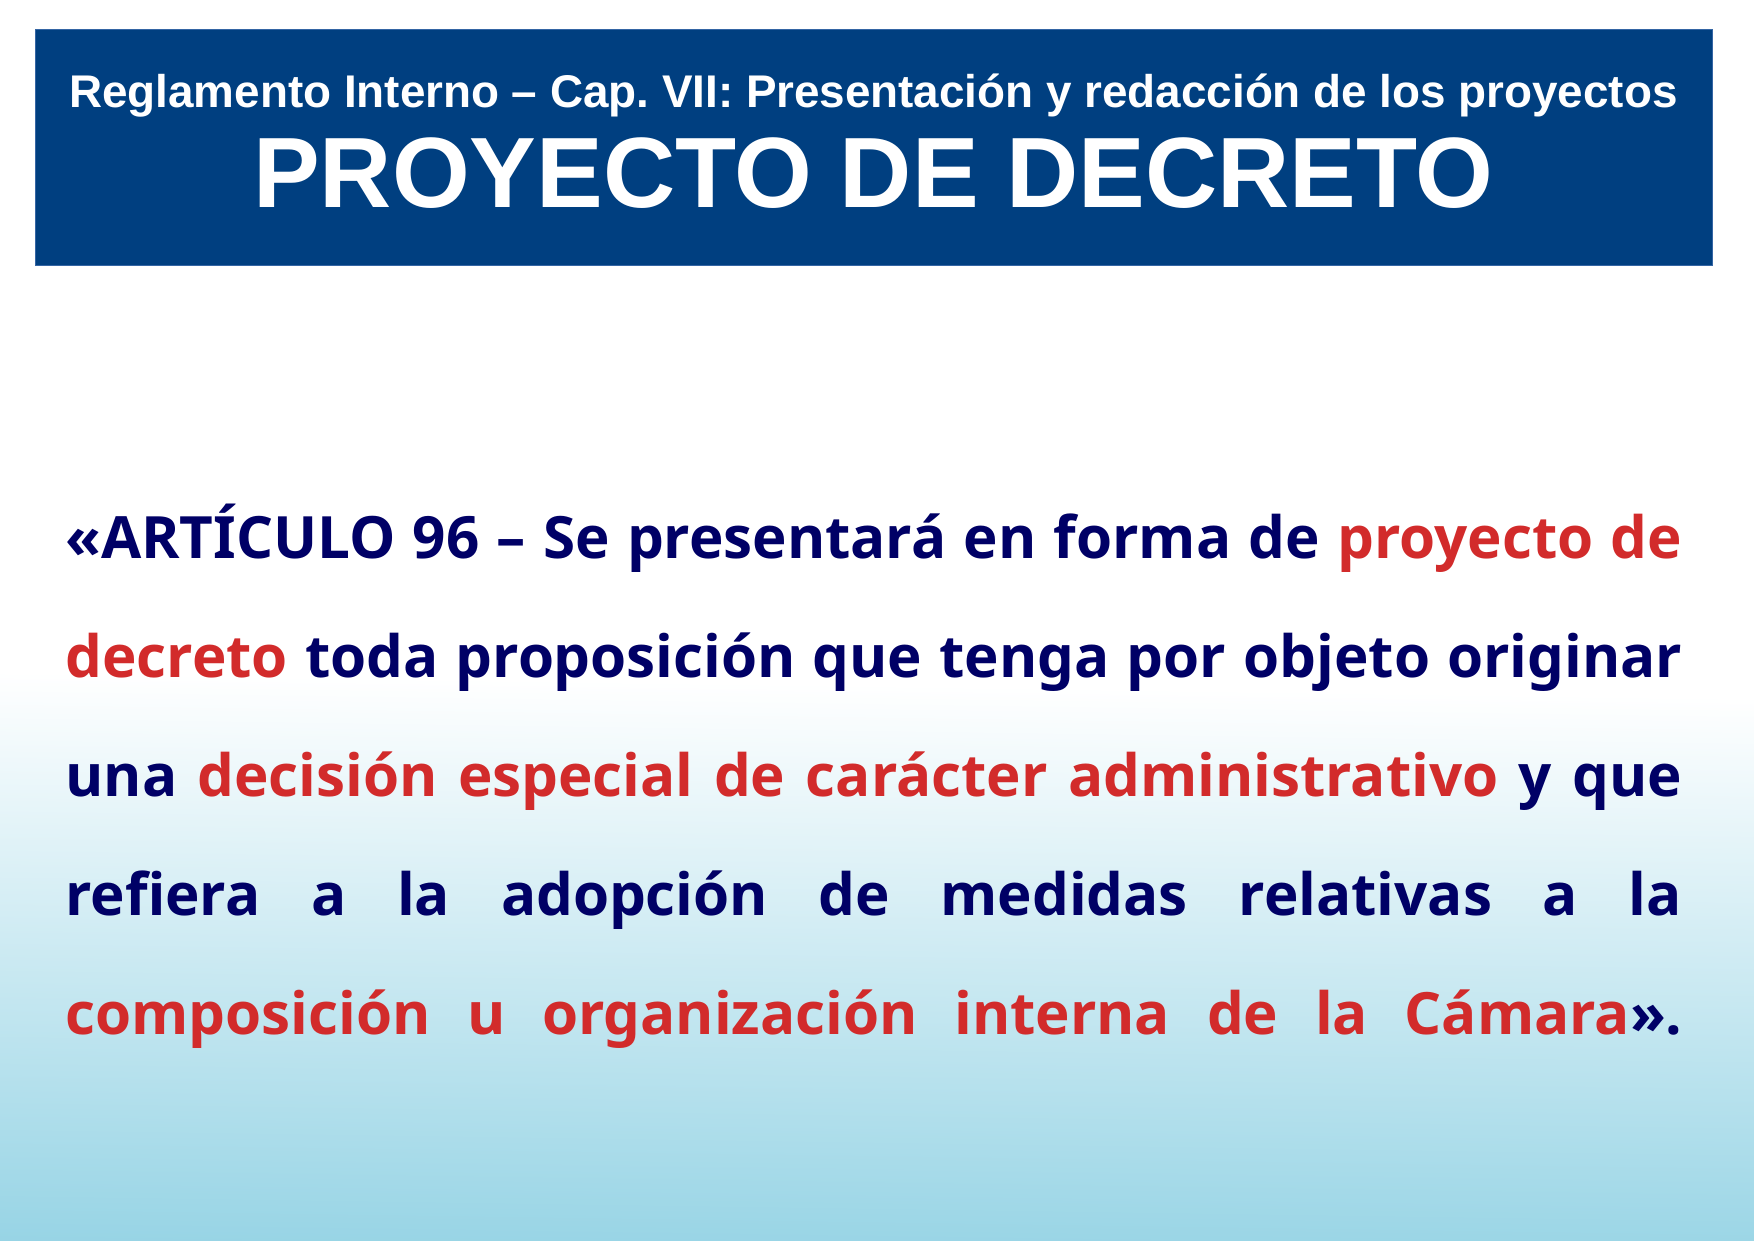

Reglamento Interno – Cap. VII: Presentación y redacción de los proyectos
PROYECTO DE DECRETO
# «ARTÍCULO 96 – Se presentará en forma de proyecto de decreto toda proposición que tenga por objeto originar una decisión especial de carácter administrativo y que refiera a la adopción de medidas relativas a la composición u organización interna de la Cámara».